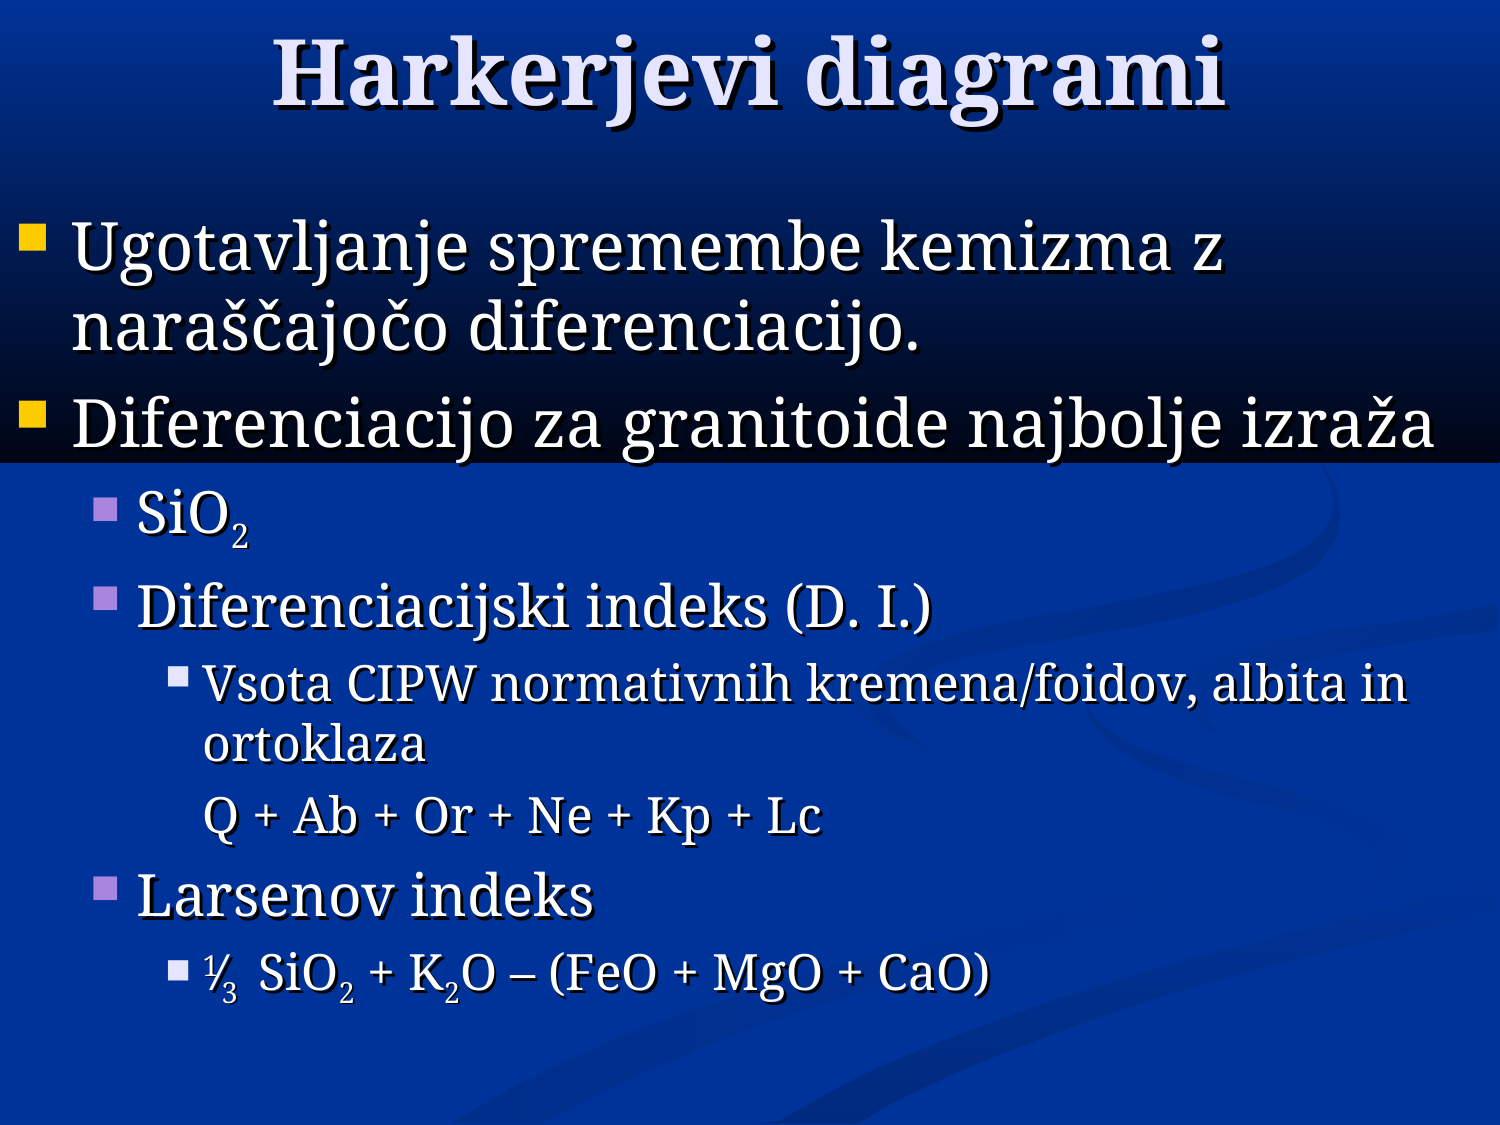

# Harkerjevi diagrami
Ugotavljanje spremembe kemizma z naraščajočo diferenciacijo.
Diferenciacijo za granitoide najbolje izraža
SiO2
Diferenciacijski indeks (D. I.)
Vsota CIPW normativnih kremena/foidov, albita in ortoklaza
	Q + Ab + Or + Ne + Kp + Lc
Larsenov indeks
1⁄3 SiO2 + K2O – (FeO + MgO + CaO)